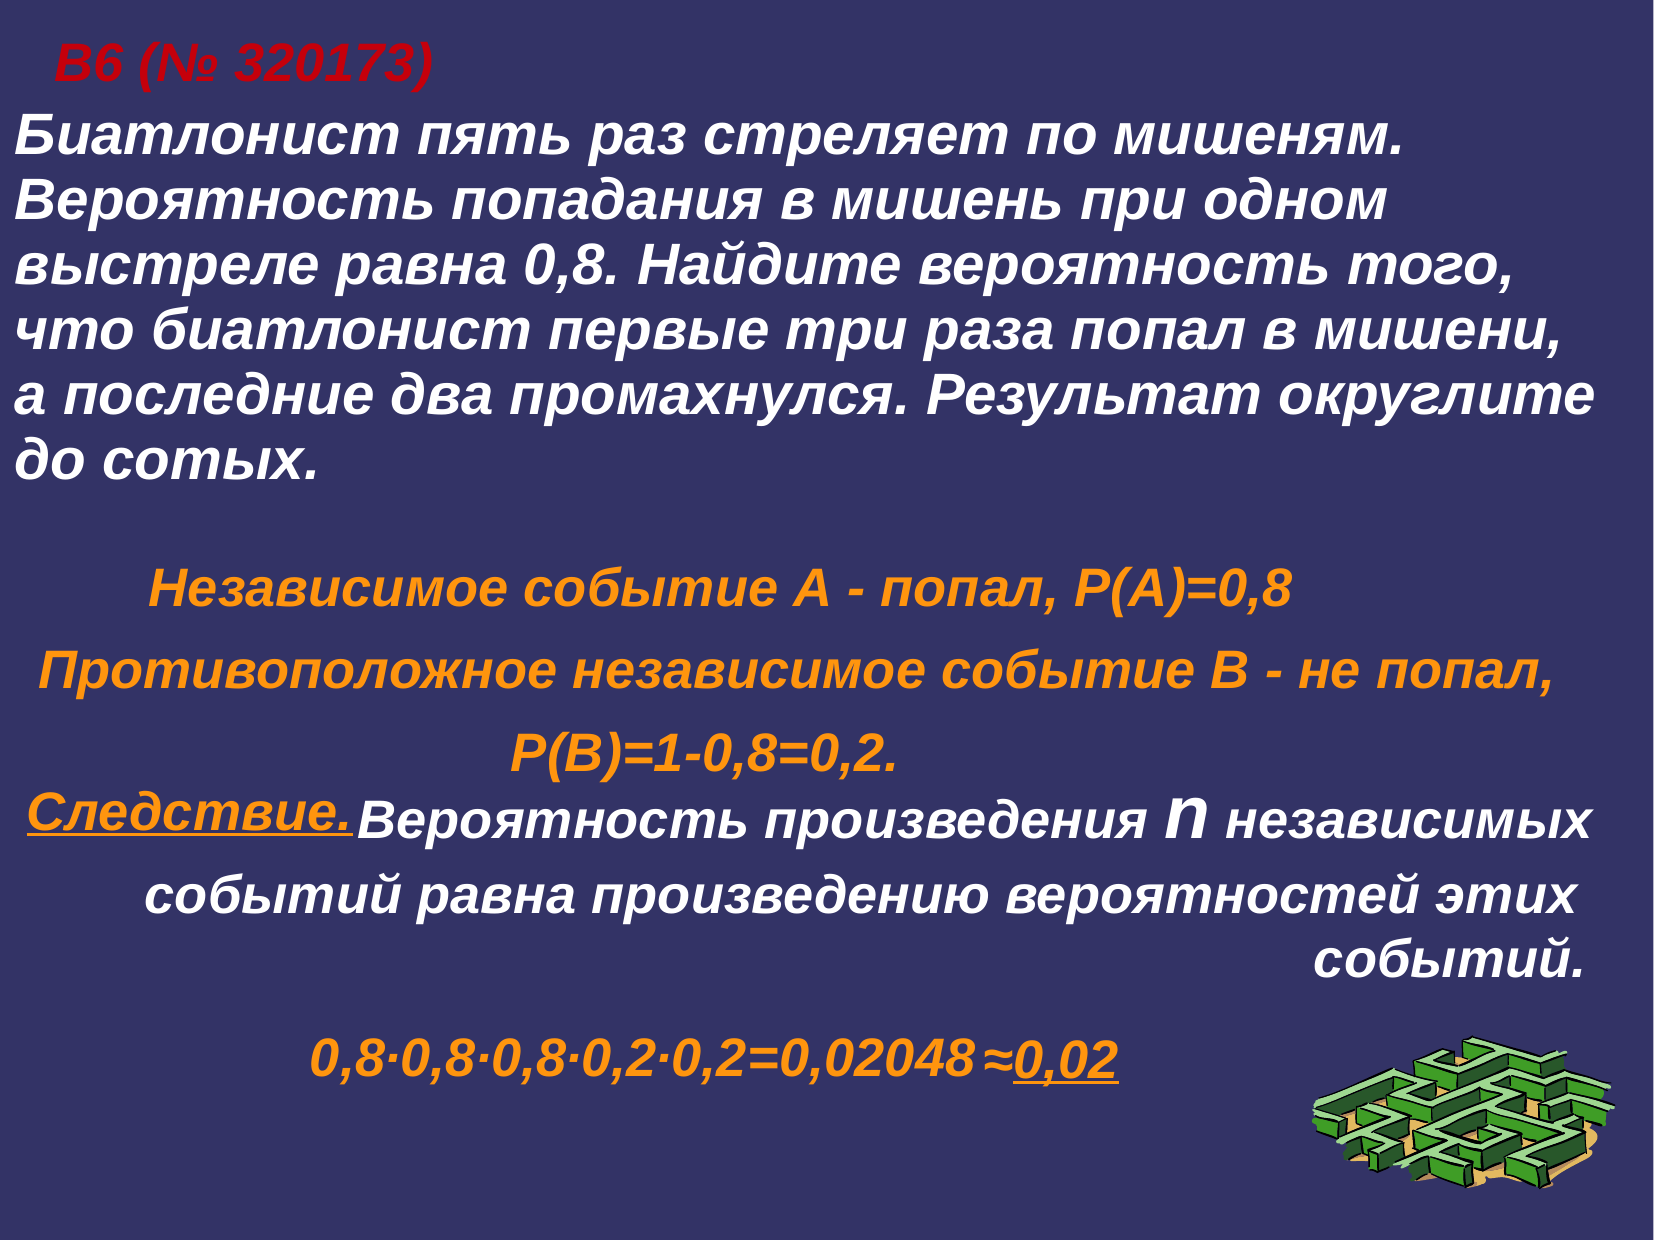

B6 (№ 320173)
Биатлонист пять раз стреляет по мишеням. Вероятность попадания в мишень при одном выстреле равна 0,8. Найдите вероятность того, что биатлонист первые три раза попал в мишени, а последние два промахнулся. Результат округлите до сотых.
Независимое событие А - попал, Р(А)=0,8
Противоположное независимое событие В - не попал,
Р(В)=1-0,8=0,2.
Вероятность произведения n независимых
Следствие.
событий равна произведению вероятностей этих
событий.
0,8∙0,8∙0,8∙0,2∙0,2=0,02048
≈0,02